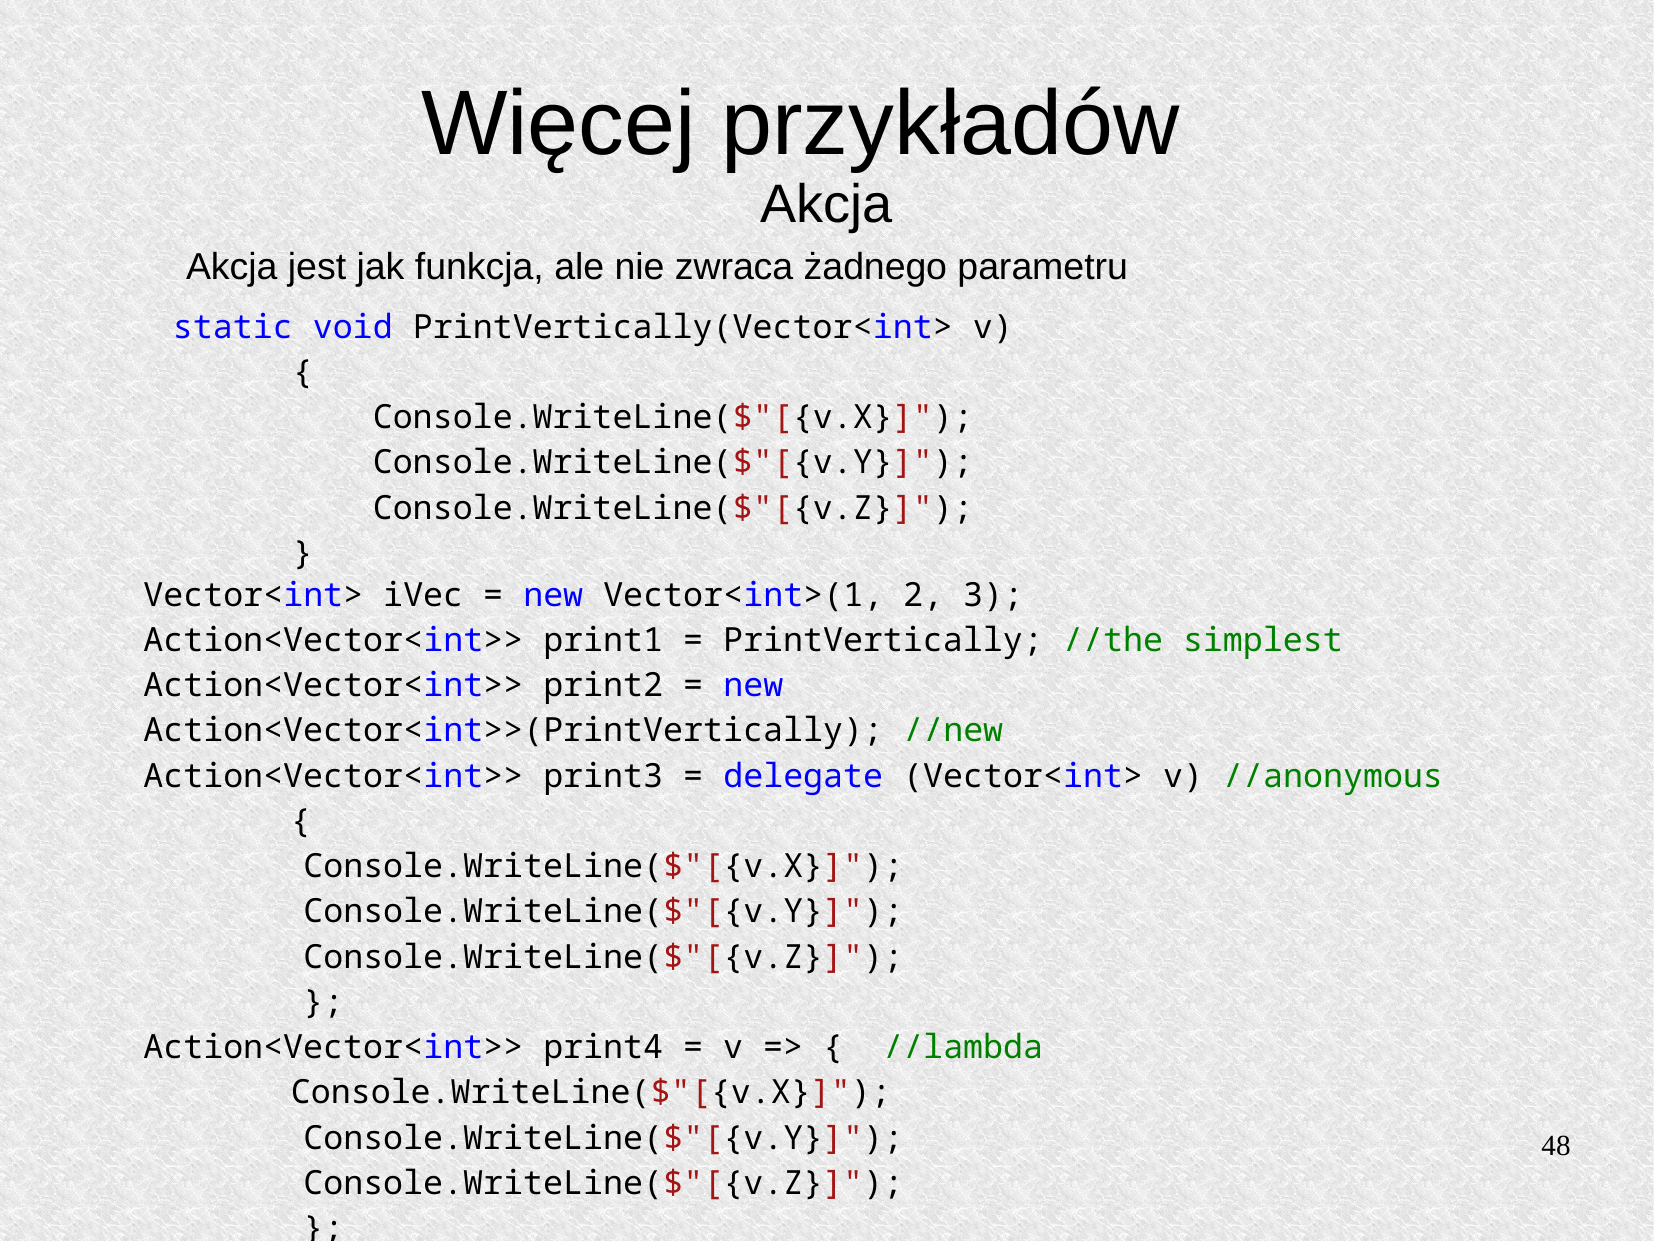

# Więcej przykładów Akcja
Akcja jest jak funkcja, ale nie zwraca żadnego parametru
 static void PrintVertically(Vector<int> v)
 {
 Console.WriteLine($"[{v.X}]");
 Console.WriteLine($"[{v.Y}]");
 Console.WriteLine($"[{v.Z}]");
 }
Vector<int> iVec = new Vector<int>(1, 2, 3);
Action<Vector<int>> print1 = PrintVertically; //the simplest
Action<Vector<int>> print2 = new Action<Vector<int>>(PrintVertically); //new
Action<Vector<int>> print3 = delegate (Vector<int> v) //anonymous
		{
 Console.WriteLine($"[{v.X}]");
 Console.WriteLine($"[{v.Y}]");
 Console.WriteLine($"[{v.Z}]");
 };
Action<Vector<int>> print4 = v => { //lambda
		Console.WriteLine($"[{v.X}]");
 Console.WriteLine($"[{v.Y}]");
 Console.WriteLine($"[{v.Z}]");
 };
print1(iVec);
print2(iVec);
print3(iVec);
print4(iVec);
48